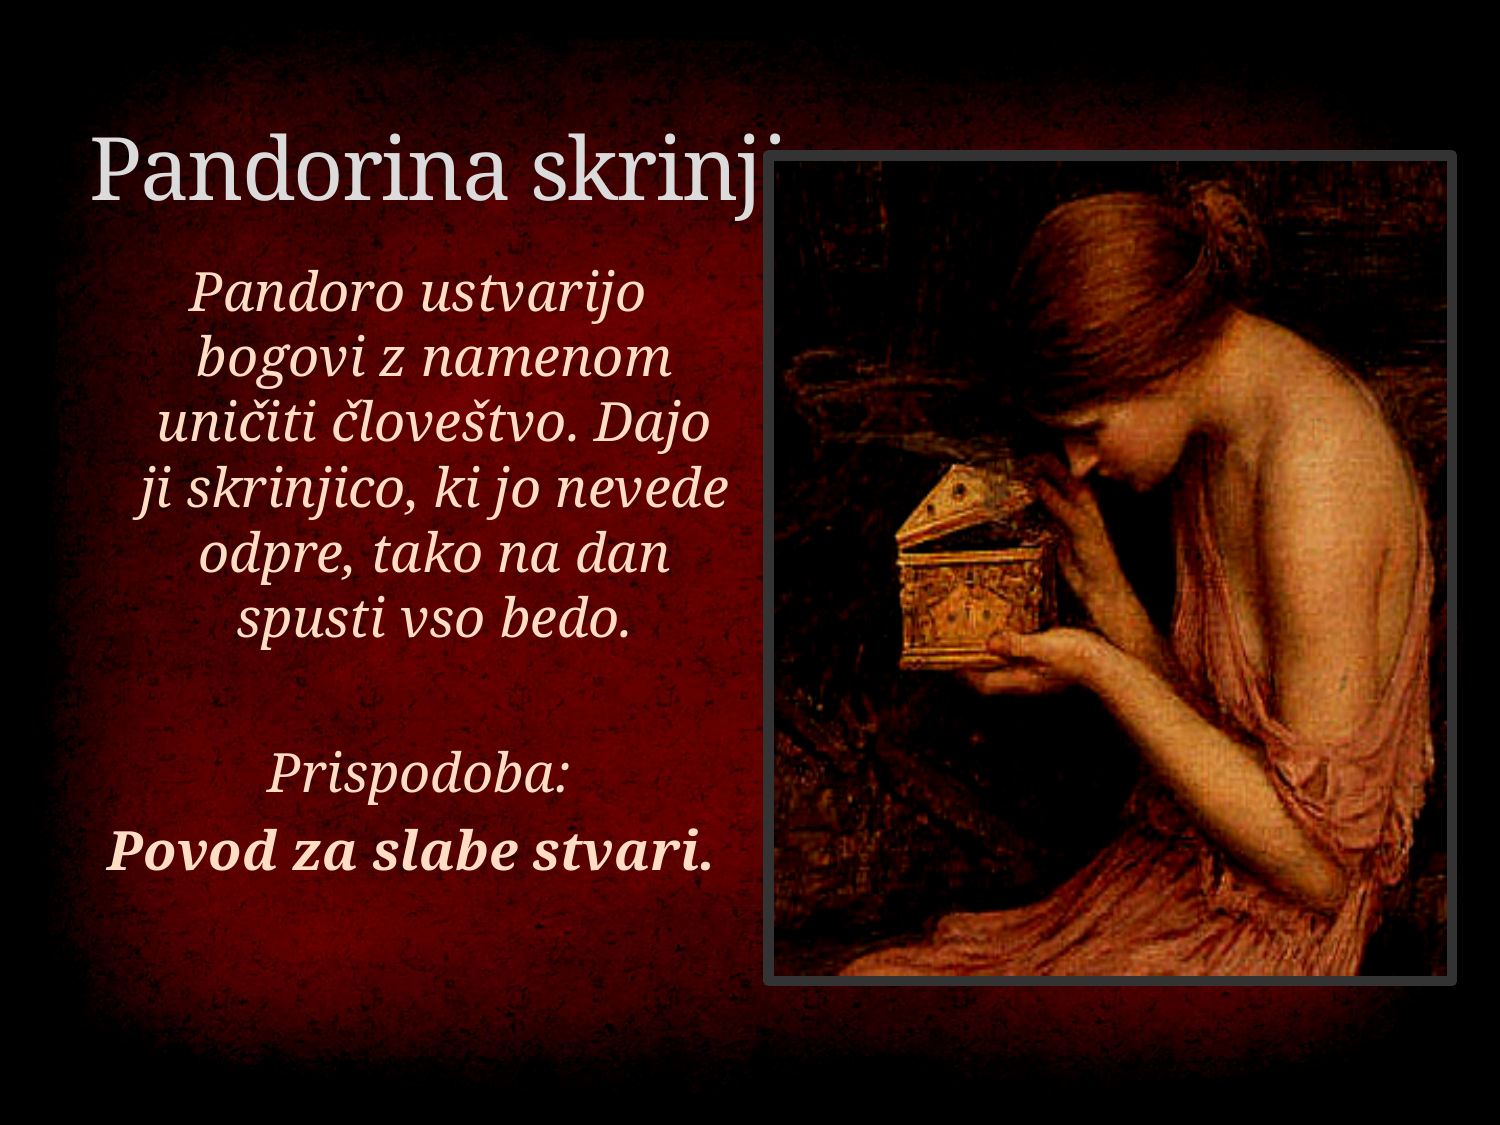

Pandorina skrinjica
# Pandoro ustvarijo bogovi z namenom uničiti človeštvo. Dajo ji skrinjico, ki jo nevede odpre, tako na dan spusti vso bedo.
 Prispodoba:
Povod za slabe stvari.